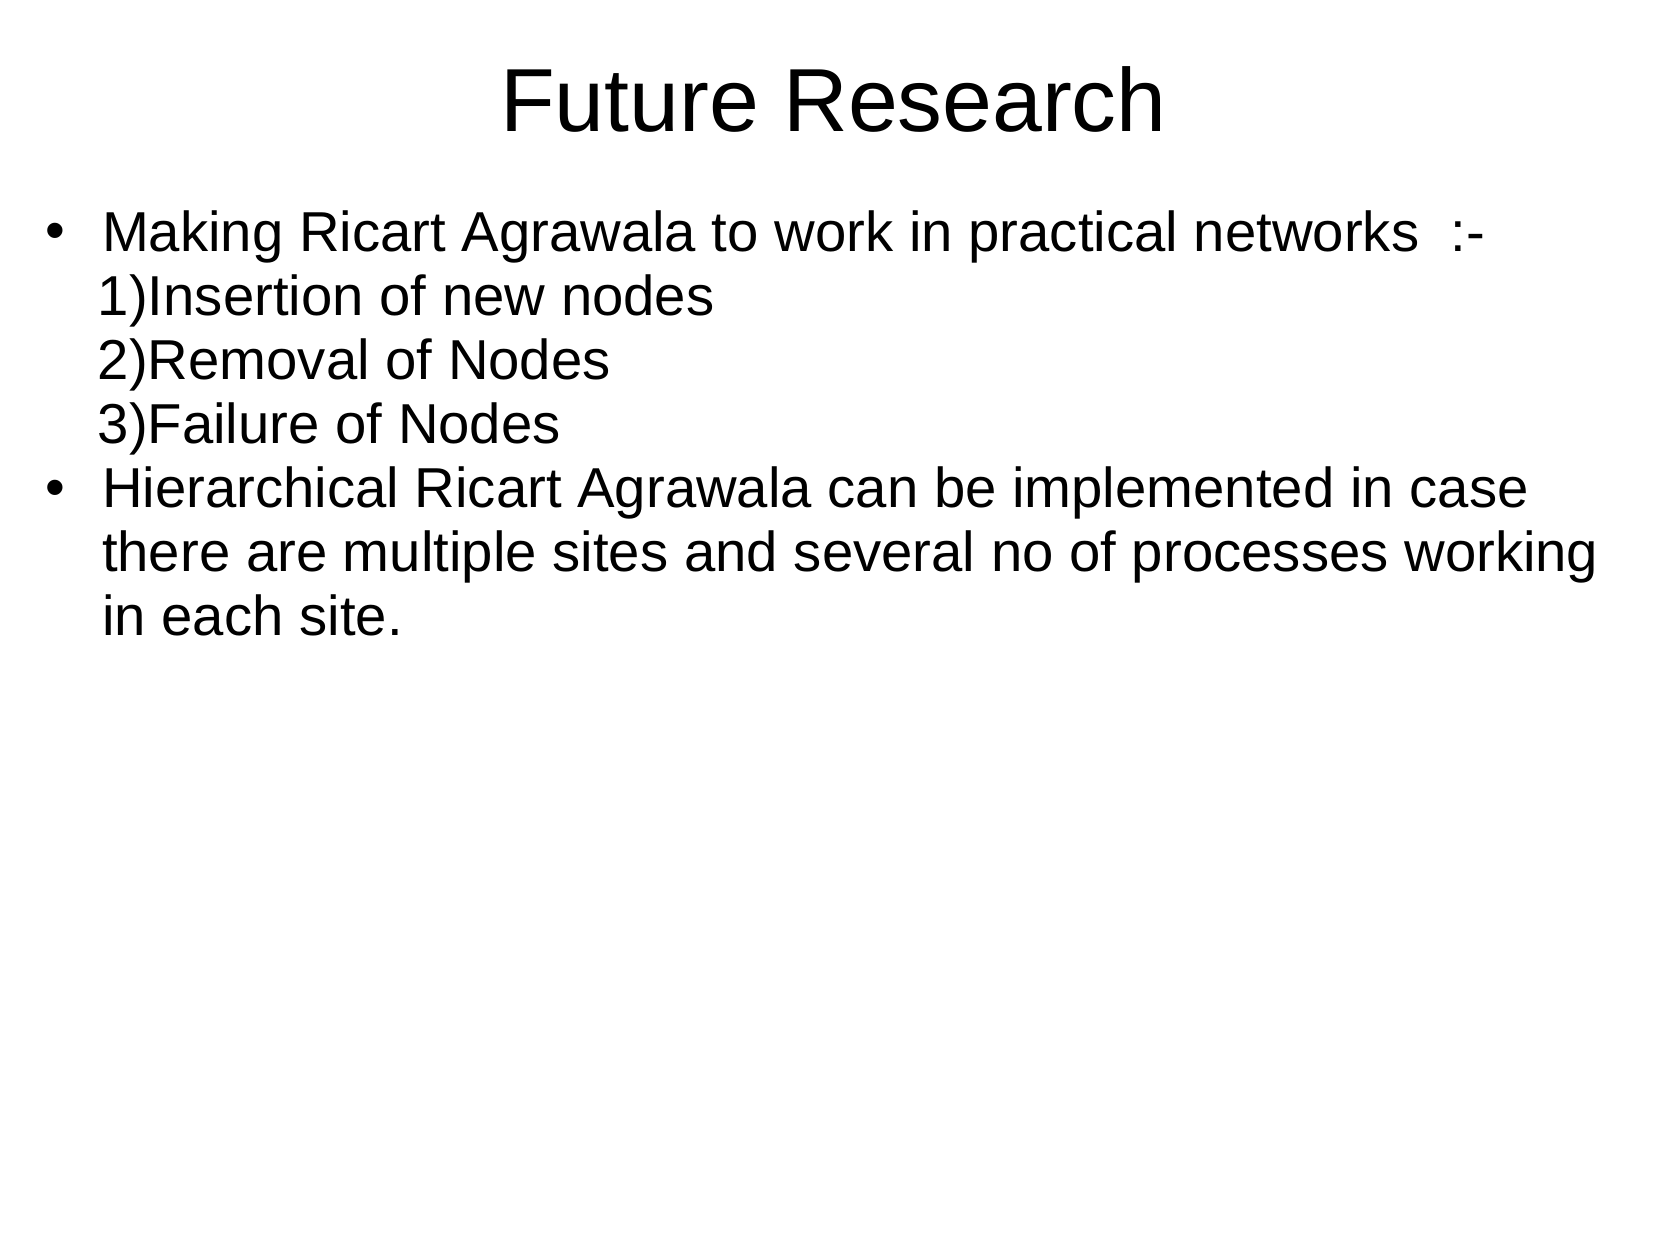

# Future Research
Making Ricart Agrawala to work in practical networks  :-
Insertion of new nodes
Removal of Nodes
Failure of Nodes
Hierarchical Ricart Agrawala can be implemented in case there are multiple sites and several no of processes working in each site.